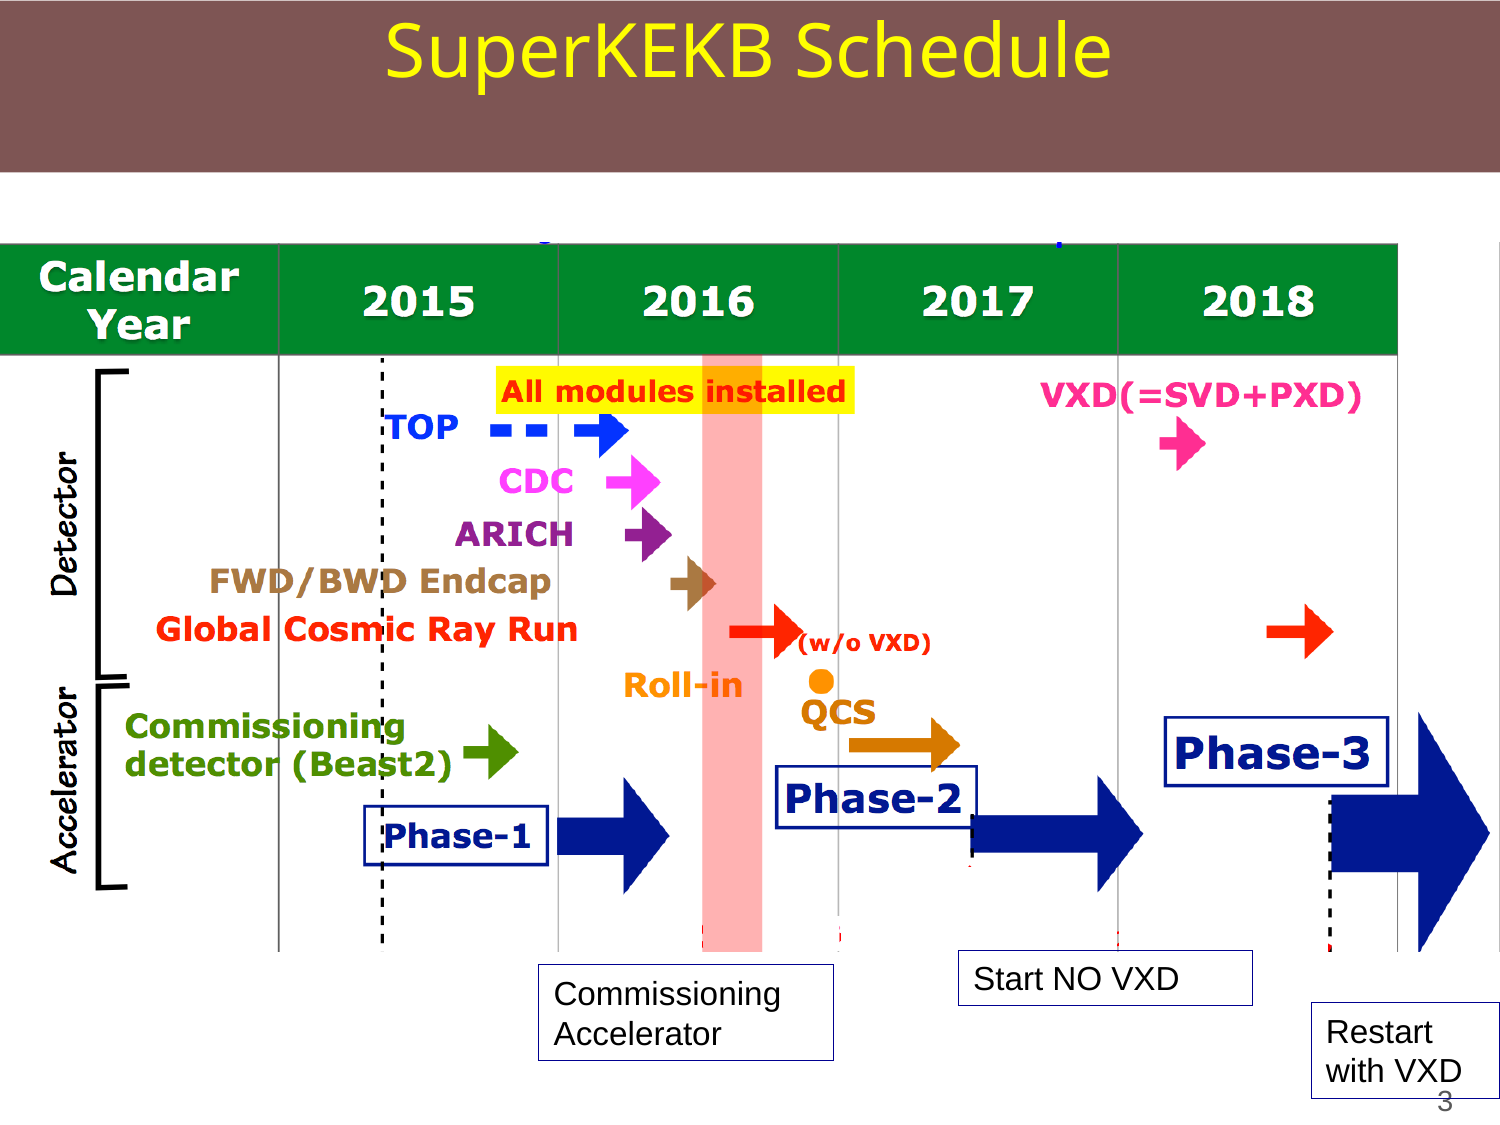

# SuperKEKB Schedule
Start NO VXD
Commissioning
Accelerator
Restart
with VXD